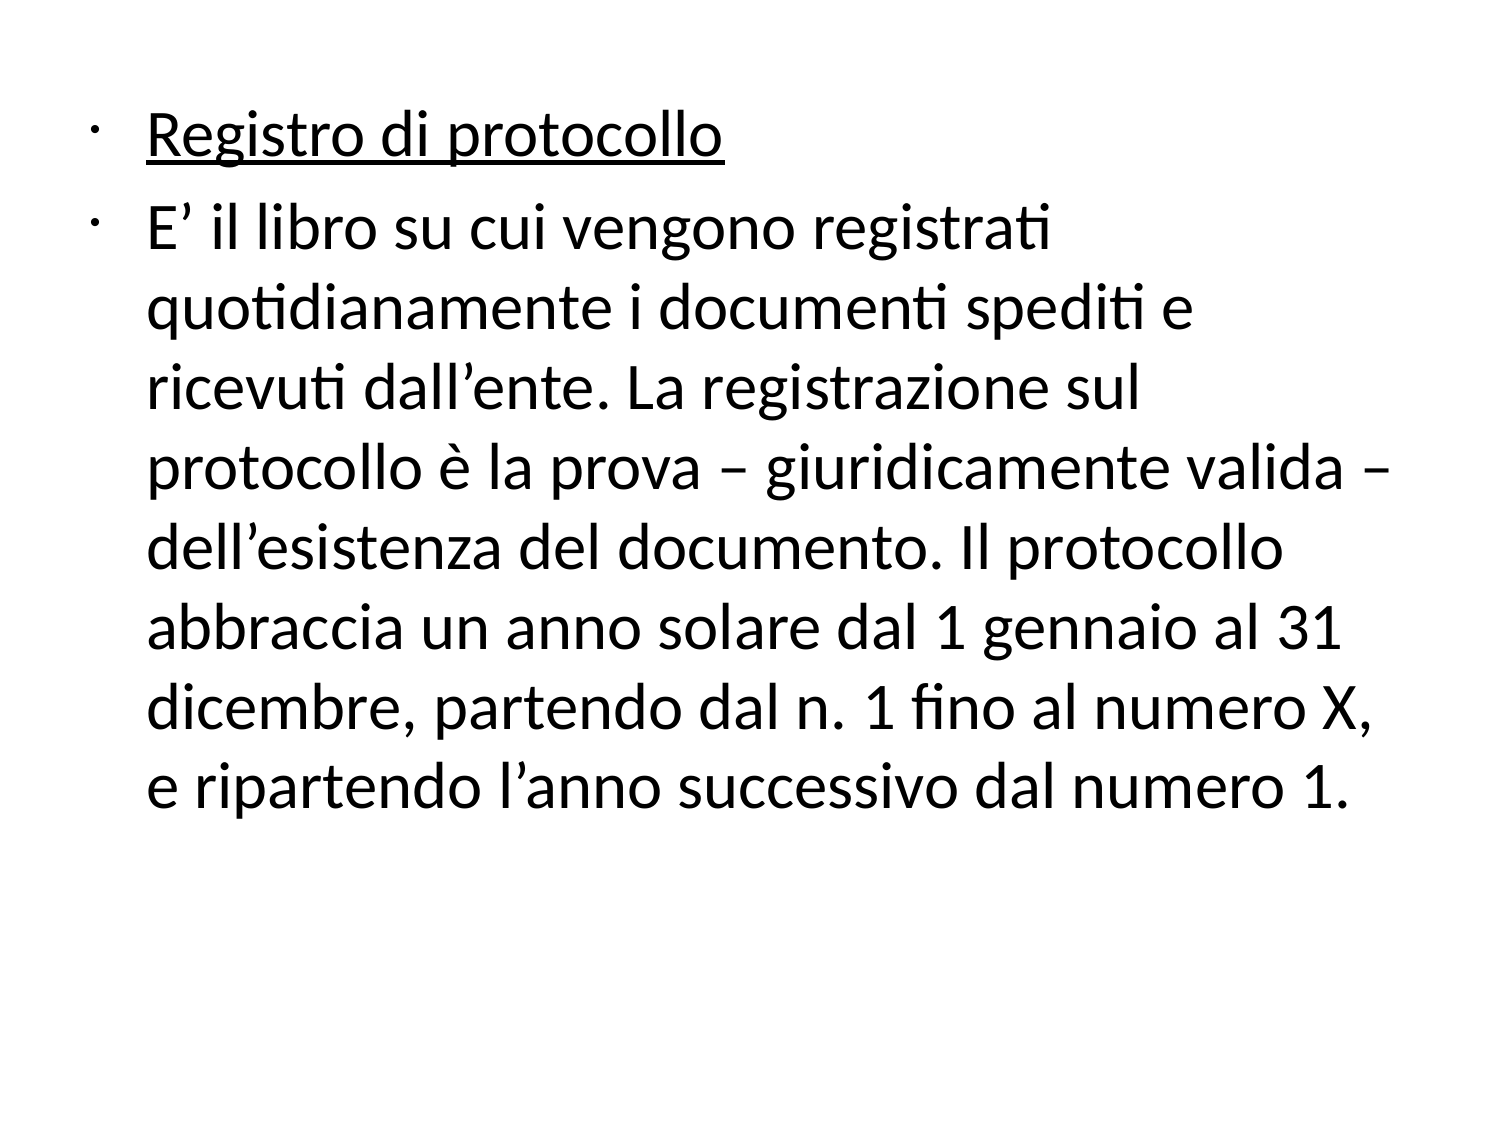

Registro di protocollo
E’ il libro su cui vengono registrati quotidianamente i documenti spediti e ricevuti dall’ente. La registrazione sul protocollo è la prova – giuridicamente valida – dell’esistenza del documento. Il protocollo abbraccia un anno solare dal 1 gennaio al 31 dicembre, partendo dal n. 1 fino al numero X, e ripartendo l’anno successivo dal numero 1.
#